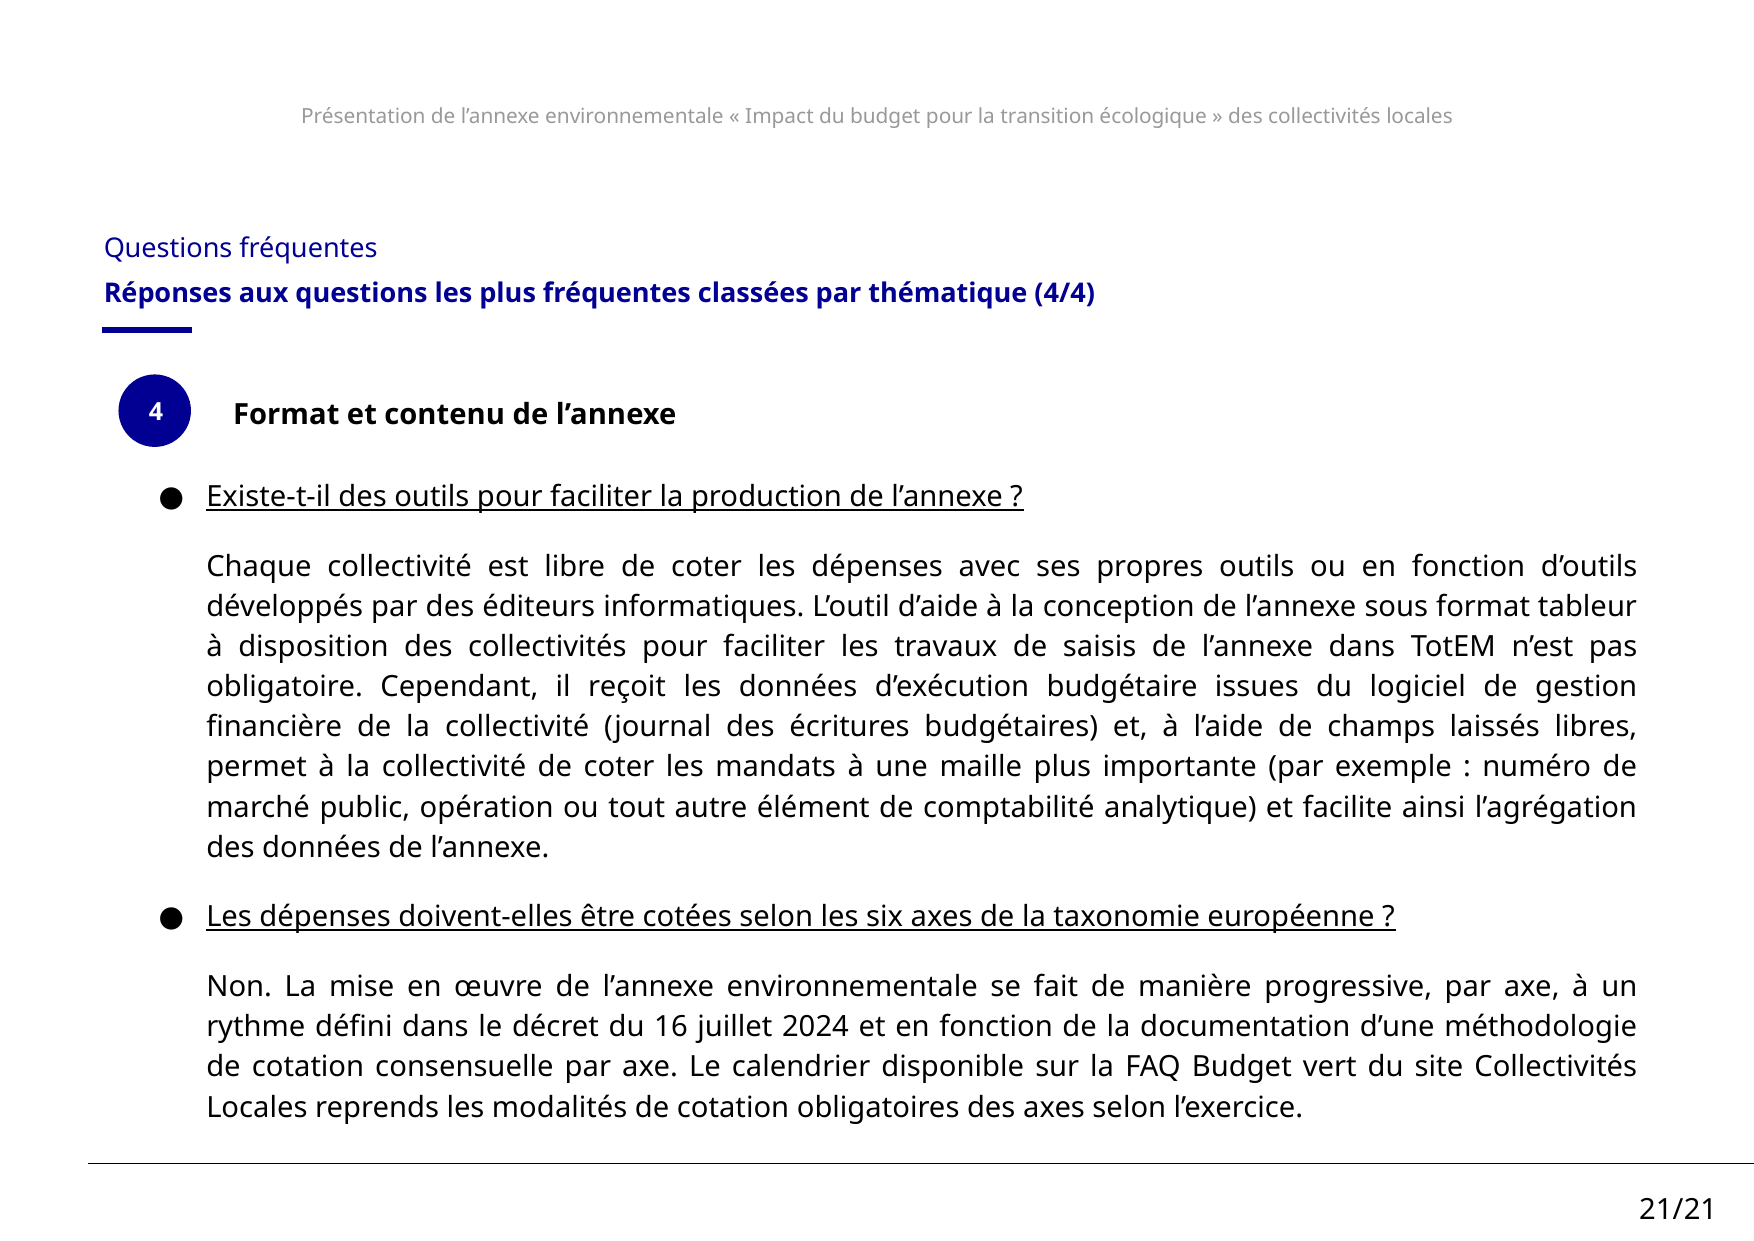

Présentation de l’annexe environnementale « Impact du budget pour la transition écologique » des collectivités locales
Questions fréquentes
Réponses aux questions les plus fréquentes classées par thématique (4/4)
4
Format et contenu de l’annexe
Existe-t-il des outils pour faciliter la production de l’annexe ?
Chaque collectivité est libre de coter les dépenses avec ses propres outils ou en fonction d’outils développés par des éditeurs informatiques. L’outil d’aide à la conception de l’annexe sous format tableur à disposition des collectivités pour faciliter les travaux de saisis de l’annexe dans TotEM n’est pas obligatoire. Cependant, il reçoit les données d’exécution budgétaire issues du logiciel de gestion financière de la collectivité (journal des écritures budgétaires) et, à l’aide de champs laissés libres, permet à la collectivité de coter les mandats à une maille plus importante (par exemple : numéro de marché public, opération ou tout autre élément de comptabilité analytique) et facilite ainsi l’agrégation des données de l’annexe.
Les dépenses doivent-elles être cotées selon les six axes de la taxonomie européenne ?
Non. La mise en œuvre de l’annexe environnementale se fait de manière progressive, par axe, à un rythme défini dans le décret du 16 juillet 2024 et en fonction de la documentation d’une méthodologie de cotation consensuelle par axe. Le calendrier disponible sur la FAQ Budget vert du site Collectivités Locales reprends les modalités de cotation obligatoires des axes selon l’exercice.